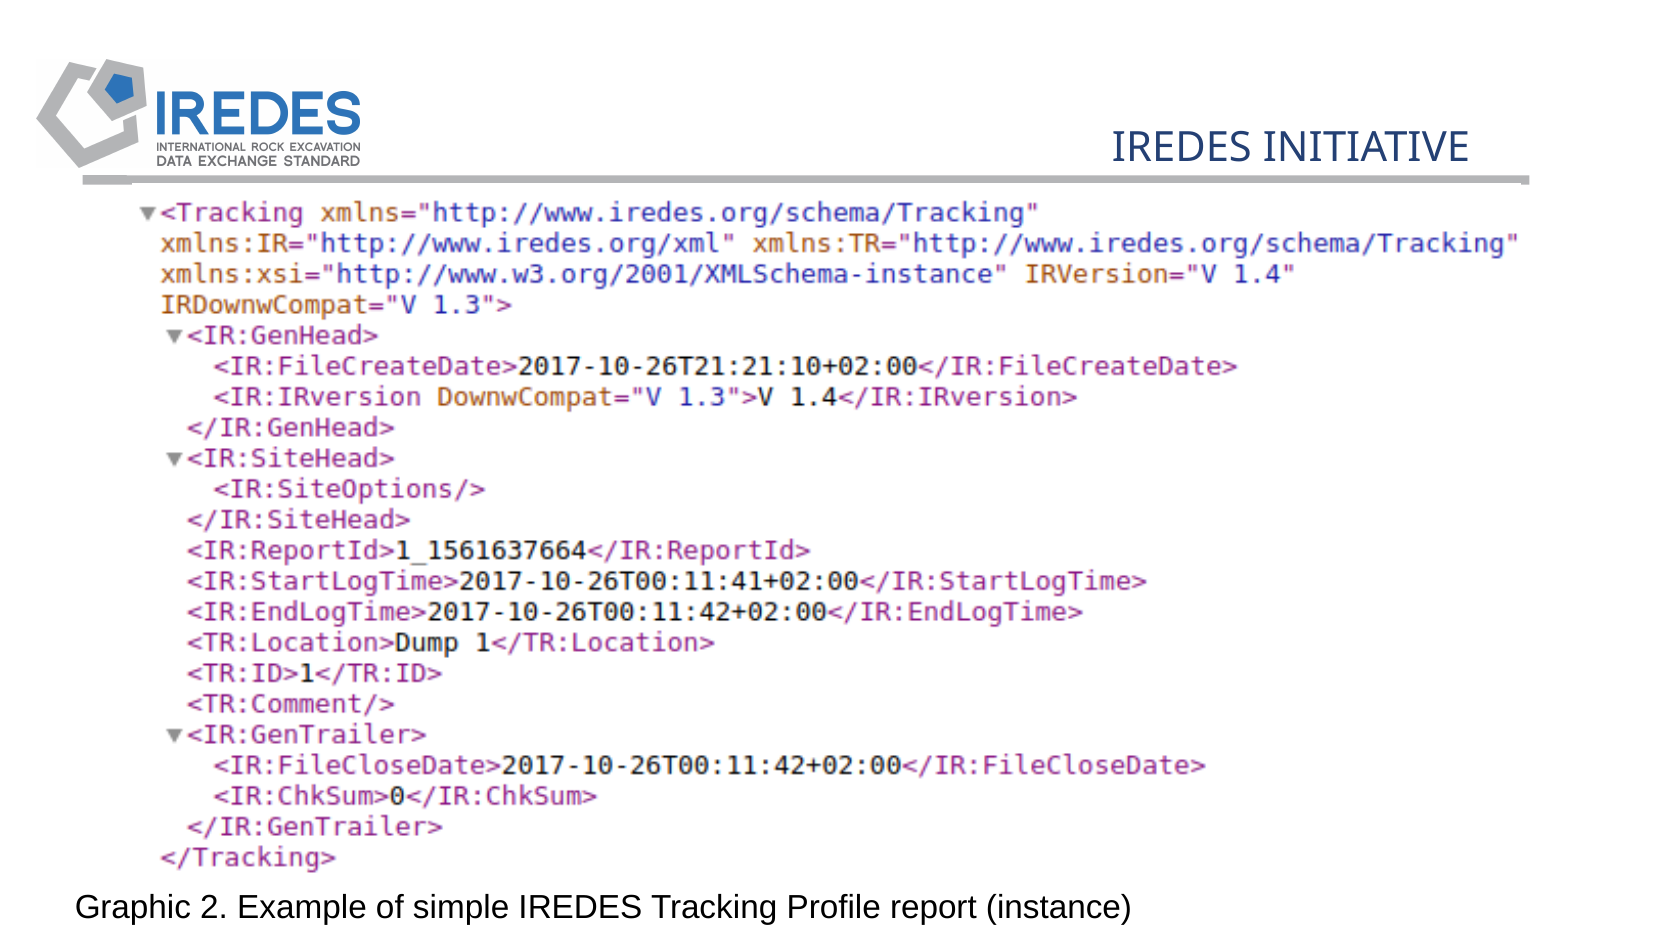

Graphic 2. Example of simple IREDES Tracking Profile report (instance)